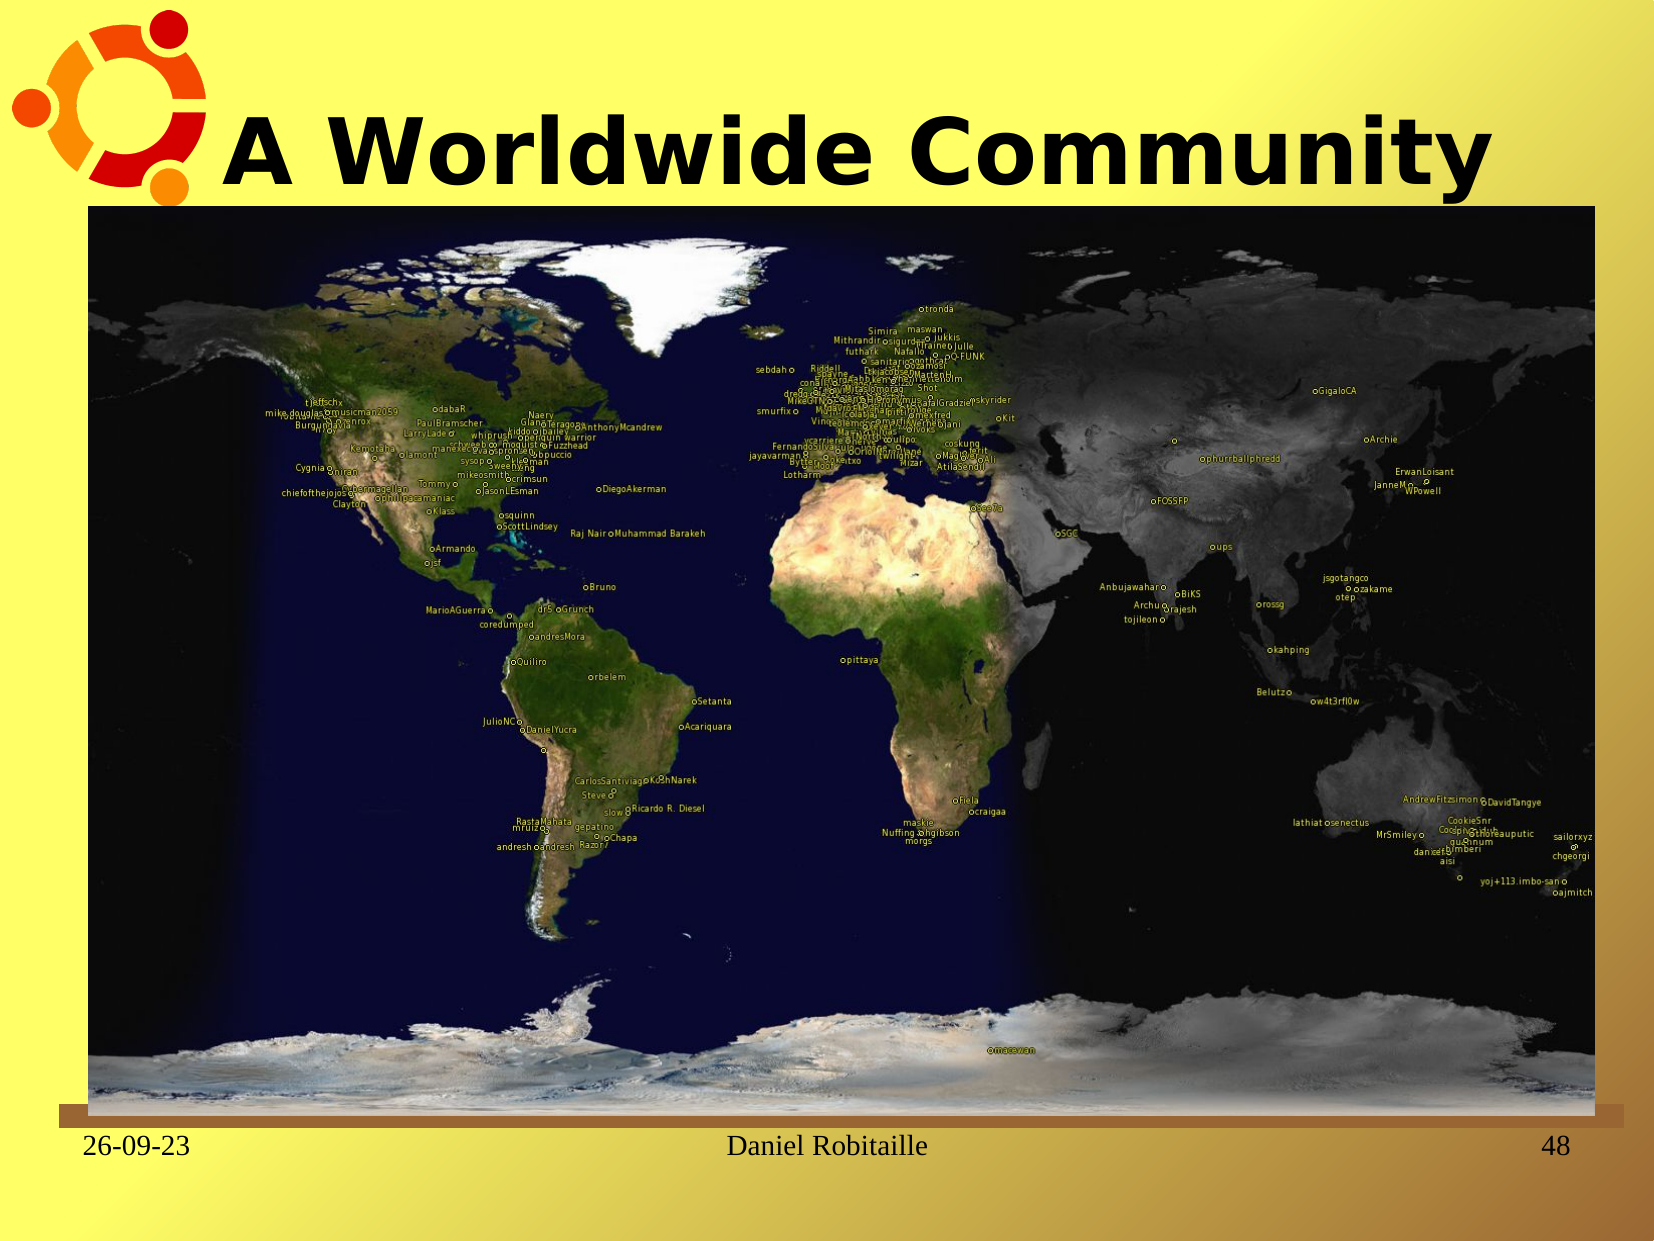

# A Worldwide Community
Daniel Robitaille
48